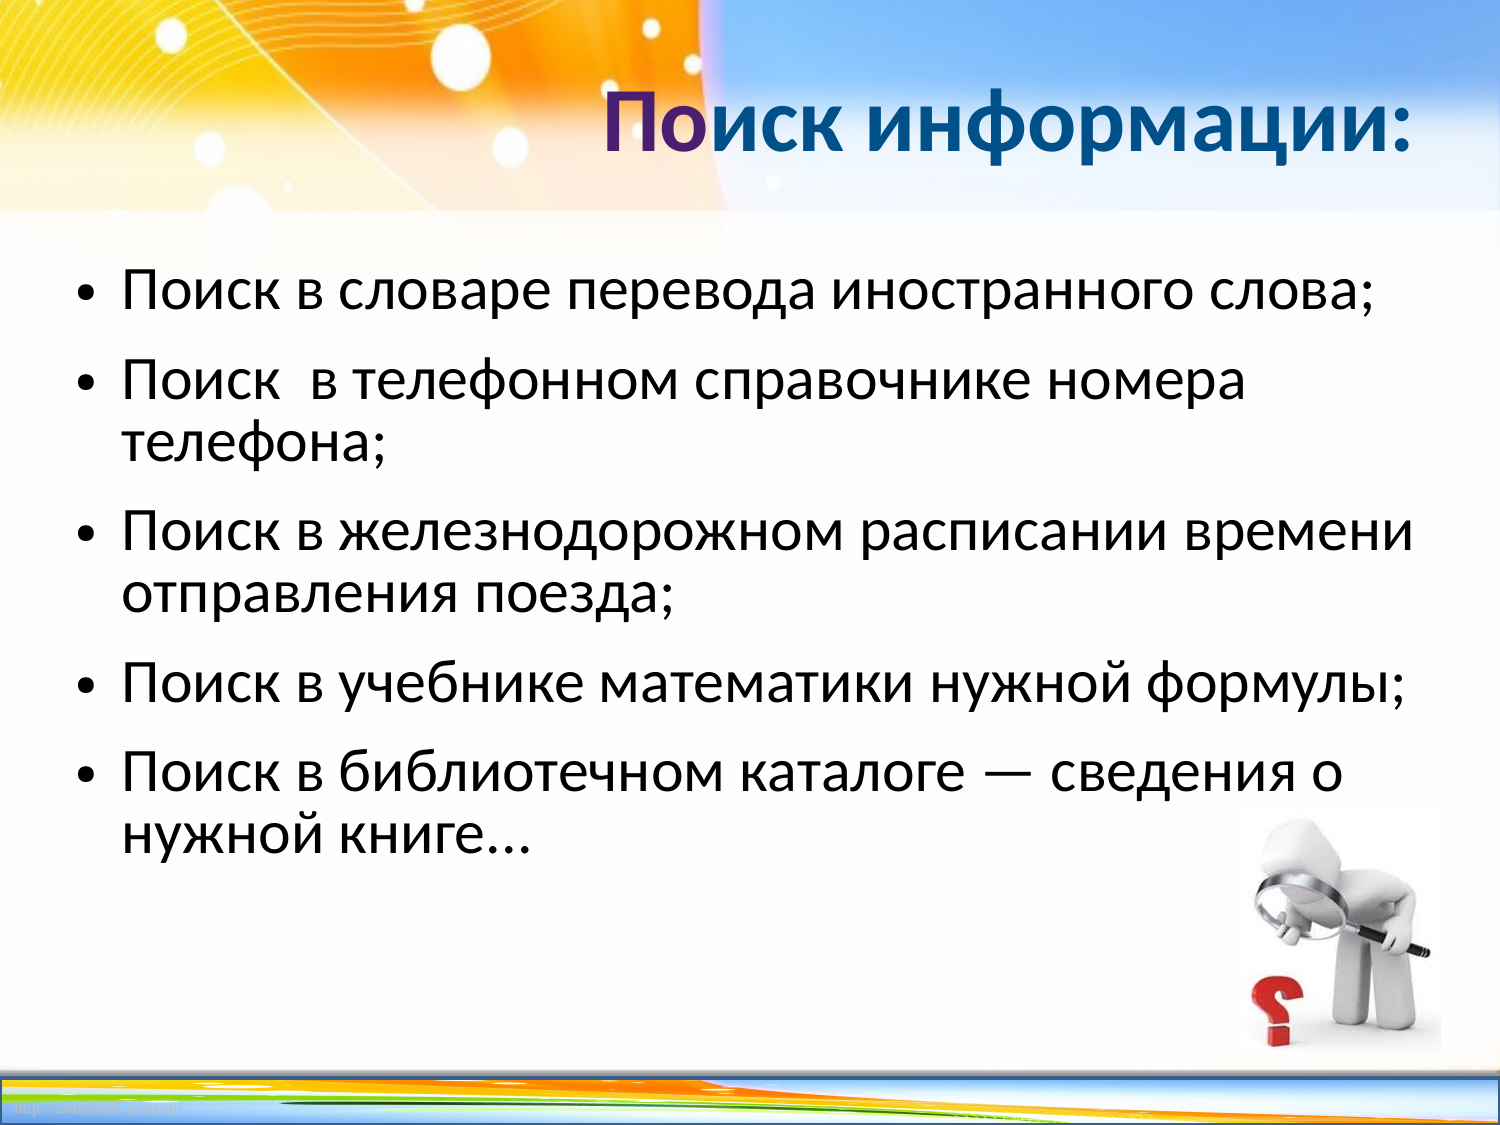

# Поиск информации:
Поиск в словаре перевода иностранного слова;
Поиск в телефонном справочнике номера телефона;
Поиск в железнодорожном расписании времени отправления поезда;
Поиск в учебнике математики нужной формулы;
Поиск в библиотечном каталоге — сведения о нужной книге...